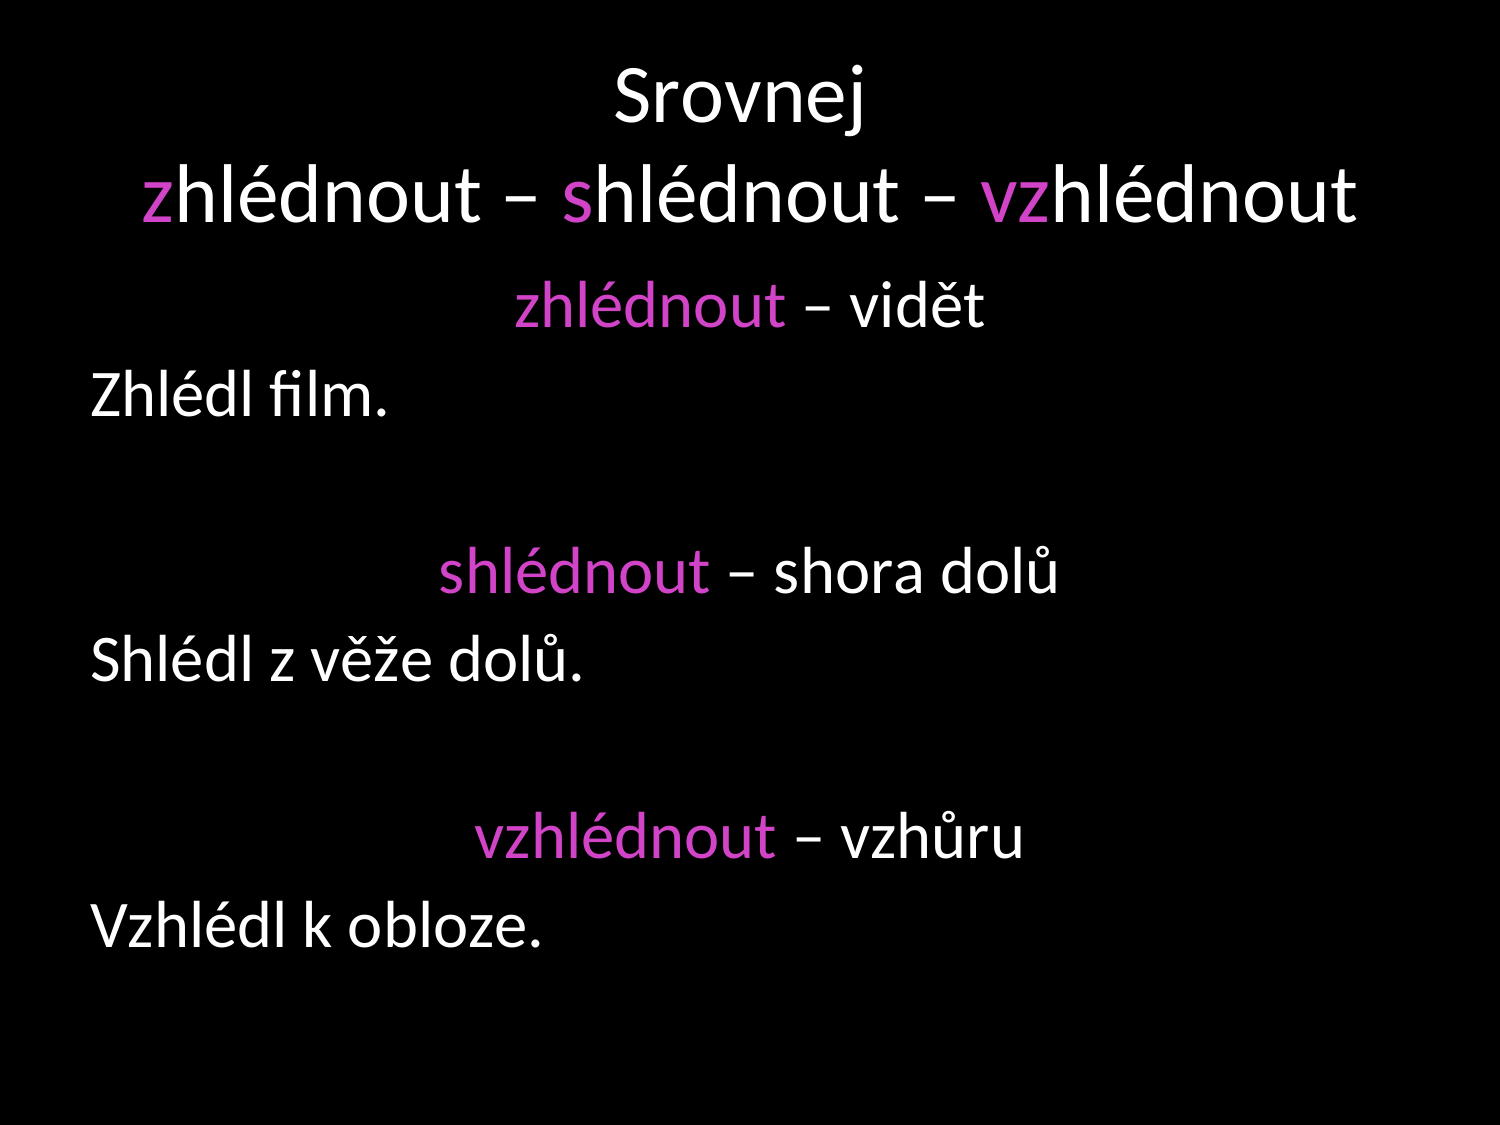

# Srovnej zhlédnout – shlédnout – vzhlédnout
zhlédnout – vidět
Zhlédl film.
shlédnout – shora dolů
Shlédl z věže dolů.
vzhlédnout – vzhůru
Vzhlédl k obloze.